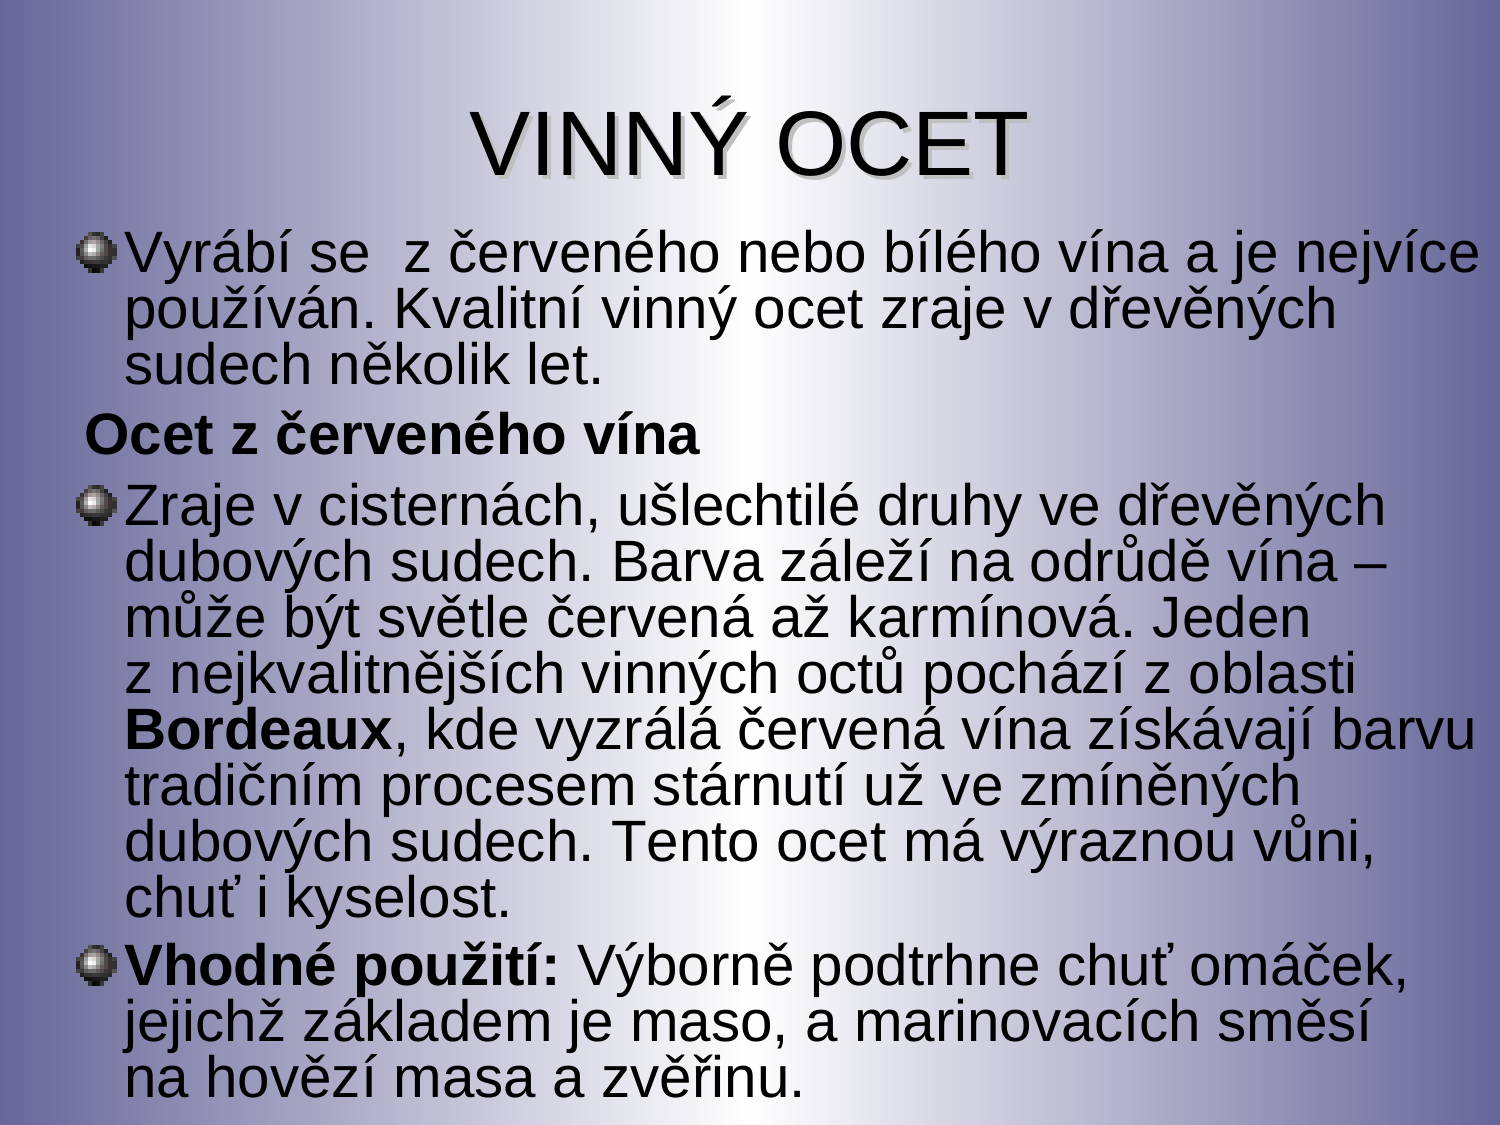

# VINNÝ OCET
Vyrábí se z červeného nebo bílého vína a je nejvíce používán. Kvalitní vinný ocet zraje v dřevěných sudech několik let.
 Ocet z červeného vína
Zraje v cisternách, ušlechtilé druhy ve dřevěných dubových sudech. Barva záleží na odrůdě vína – může být světle červená až karmínová. Jeden z nejkvalitnějších vinných octů pochází z oblasti Bordeaux, kde vyzrálá červená vína získávají barvu tradičním procesem stárnutí už ve zmíněných dubových sudech. Tento ocet má výraznou vůni, chuť i kyselost.
Vhodné použití: Výborně podtrhne chuť omáček, jejichž základem je maso, a marinovacích směsí na hovězí masa a zvěřinu.